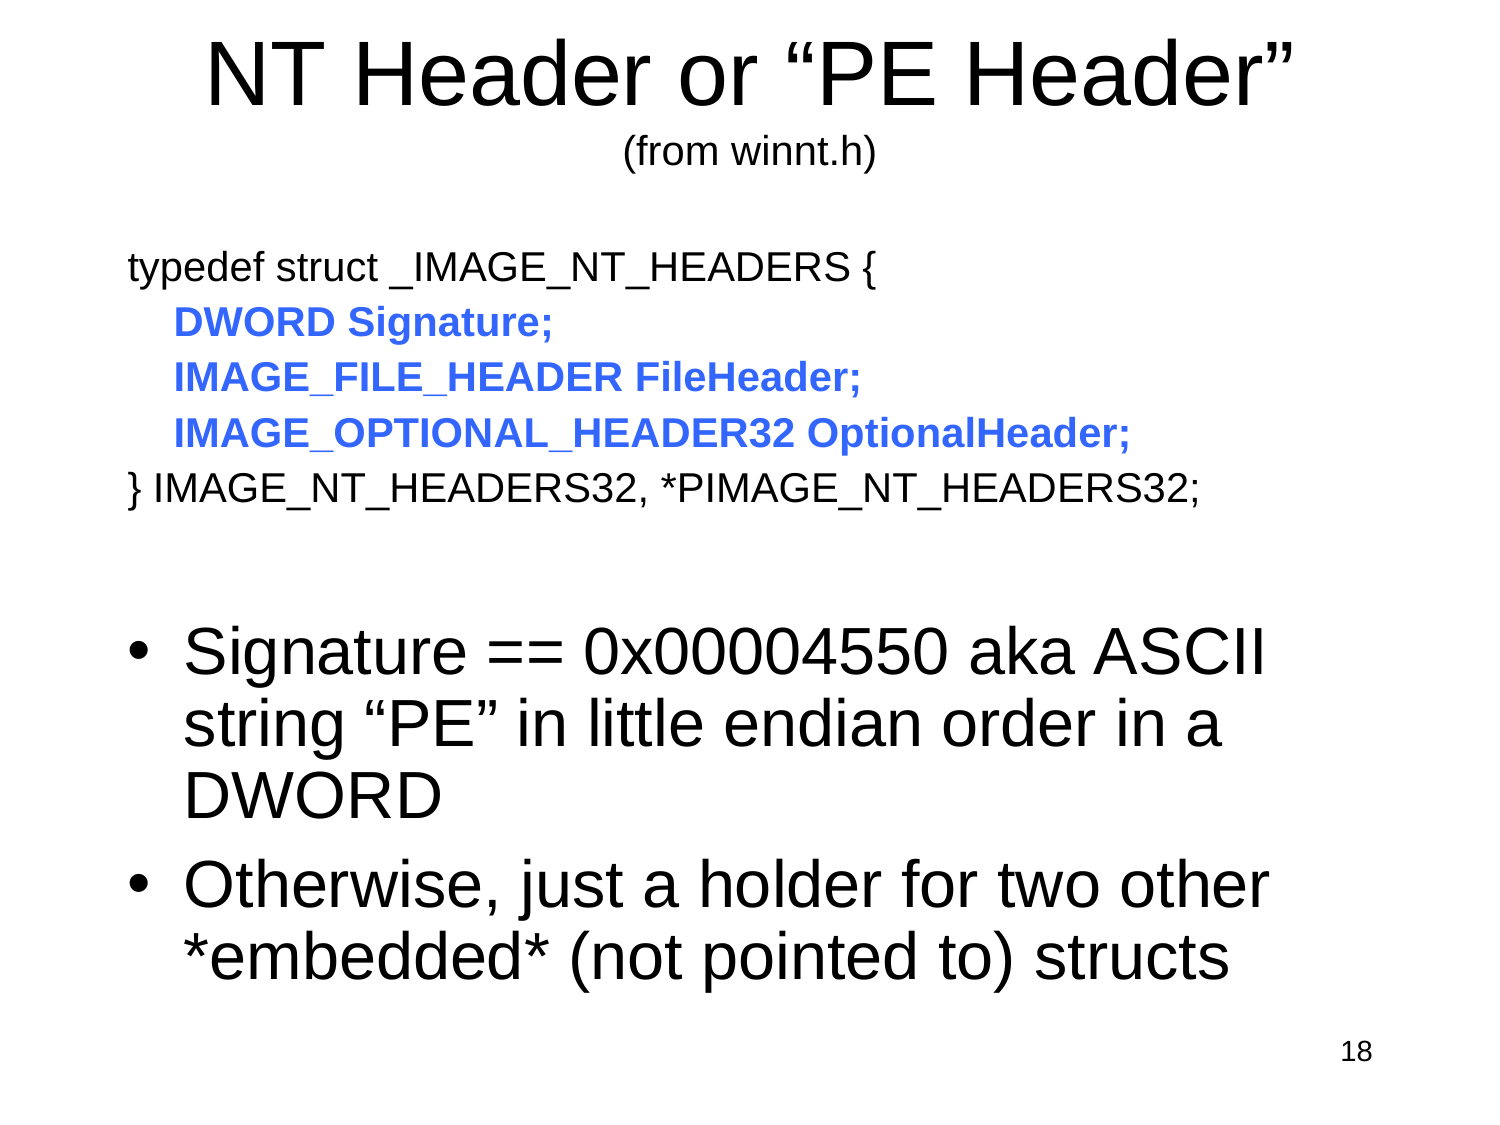

# NT Header or “PE Header” (from winnt.h)
typedef struct _IMAGE_NT_HEADERS {
 DWORD Signature;
 IMAGE_FILE_HEADER FileHeader;
 IMAGE_OPTIONAL_HEADER32 OptionalHeader;
} IMAGE_NT_HEADERS32, *PIMAGE_NT_HEADERS32;
Signature == 0x00004550 aka ASCII string “PE” in little endian order in a DWORD
Otherwise, just a holder for two other *embedded* (not pointed to) structs